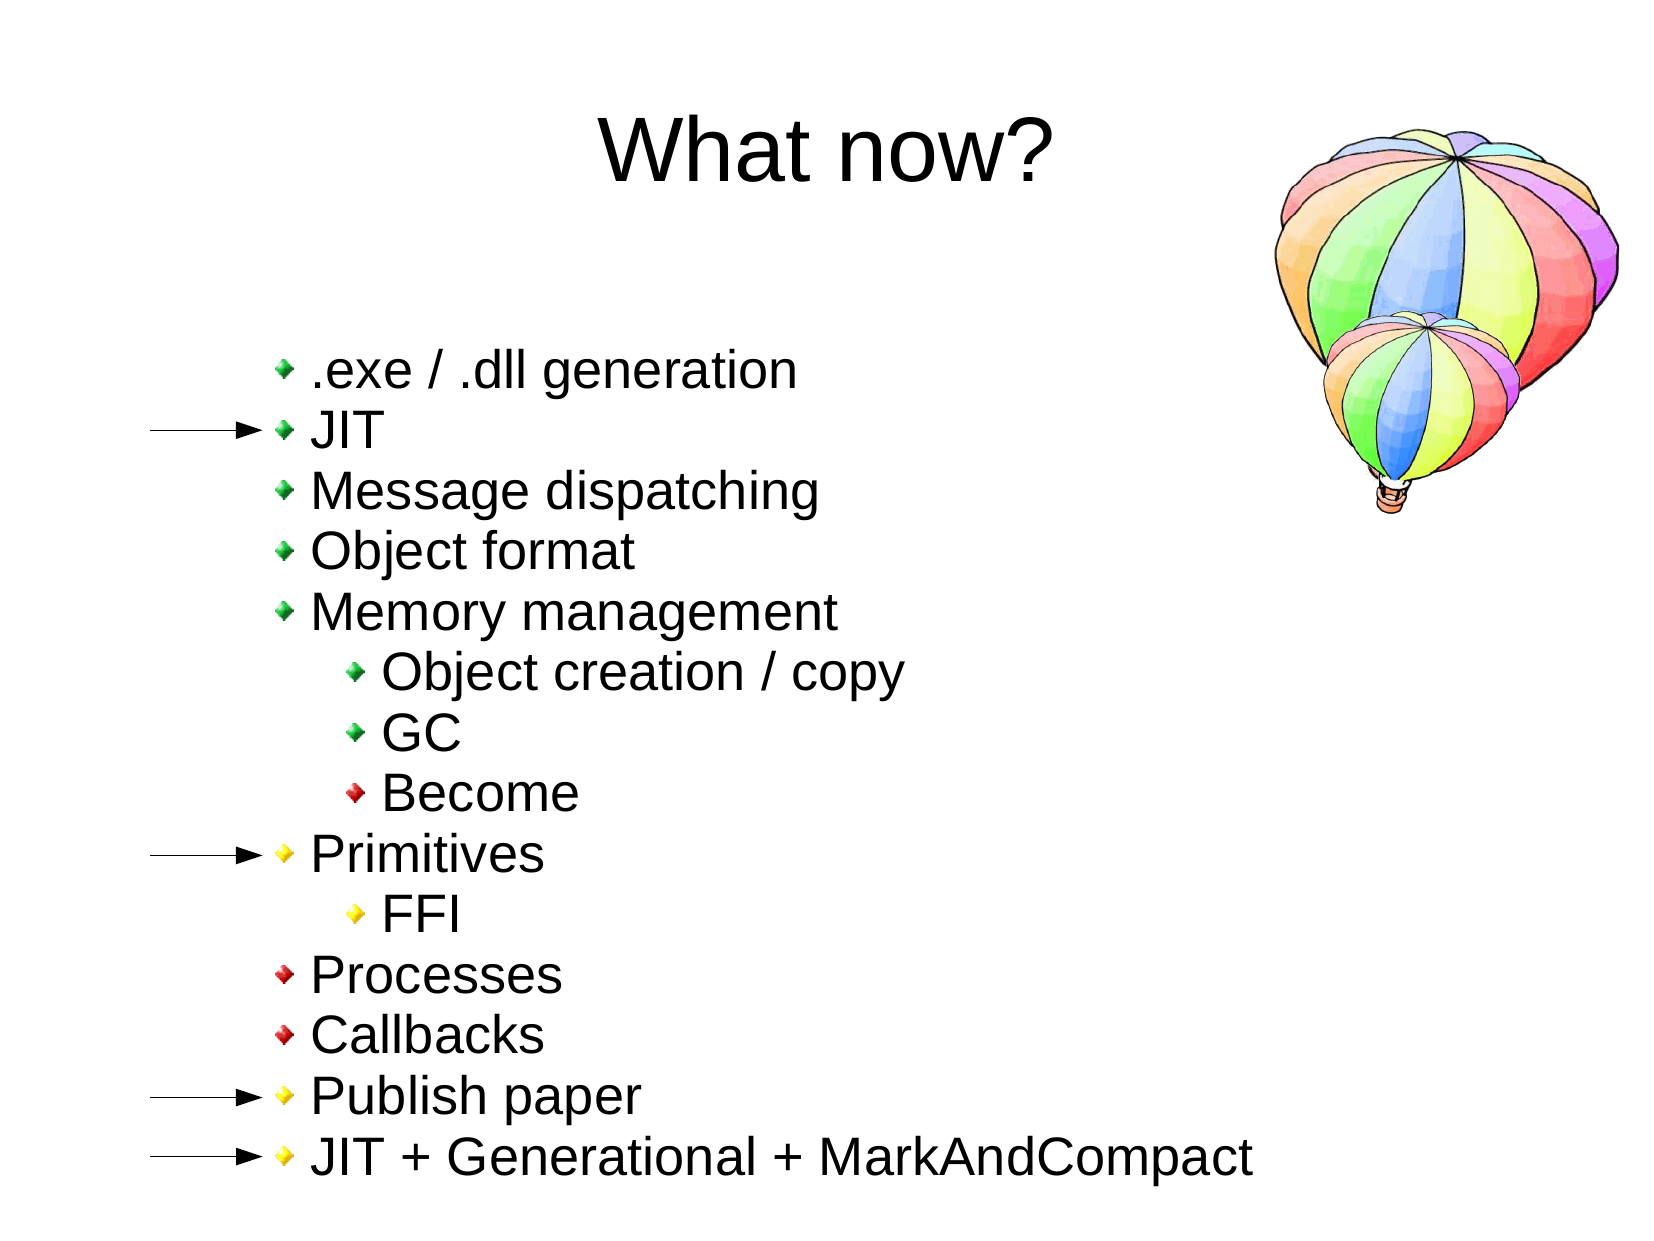

What now?
.exe / .dll generation
JIT
Message dispatching
Object format
Memory management
Object creation / copy
GC
Become
Primitives
FFI
Processes
Callbacks
Publish paper
JIT + Generational + MarkAndCompact